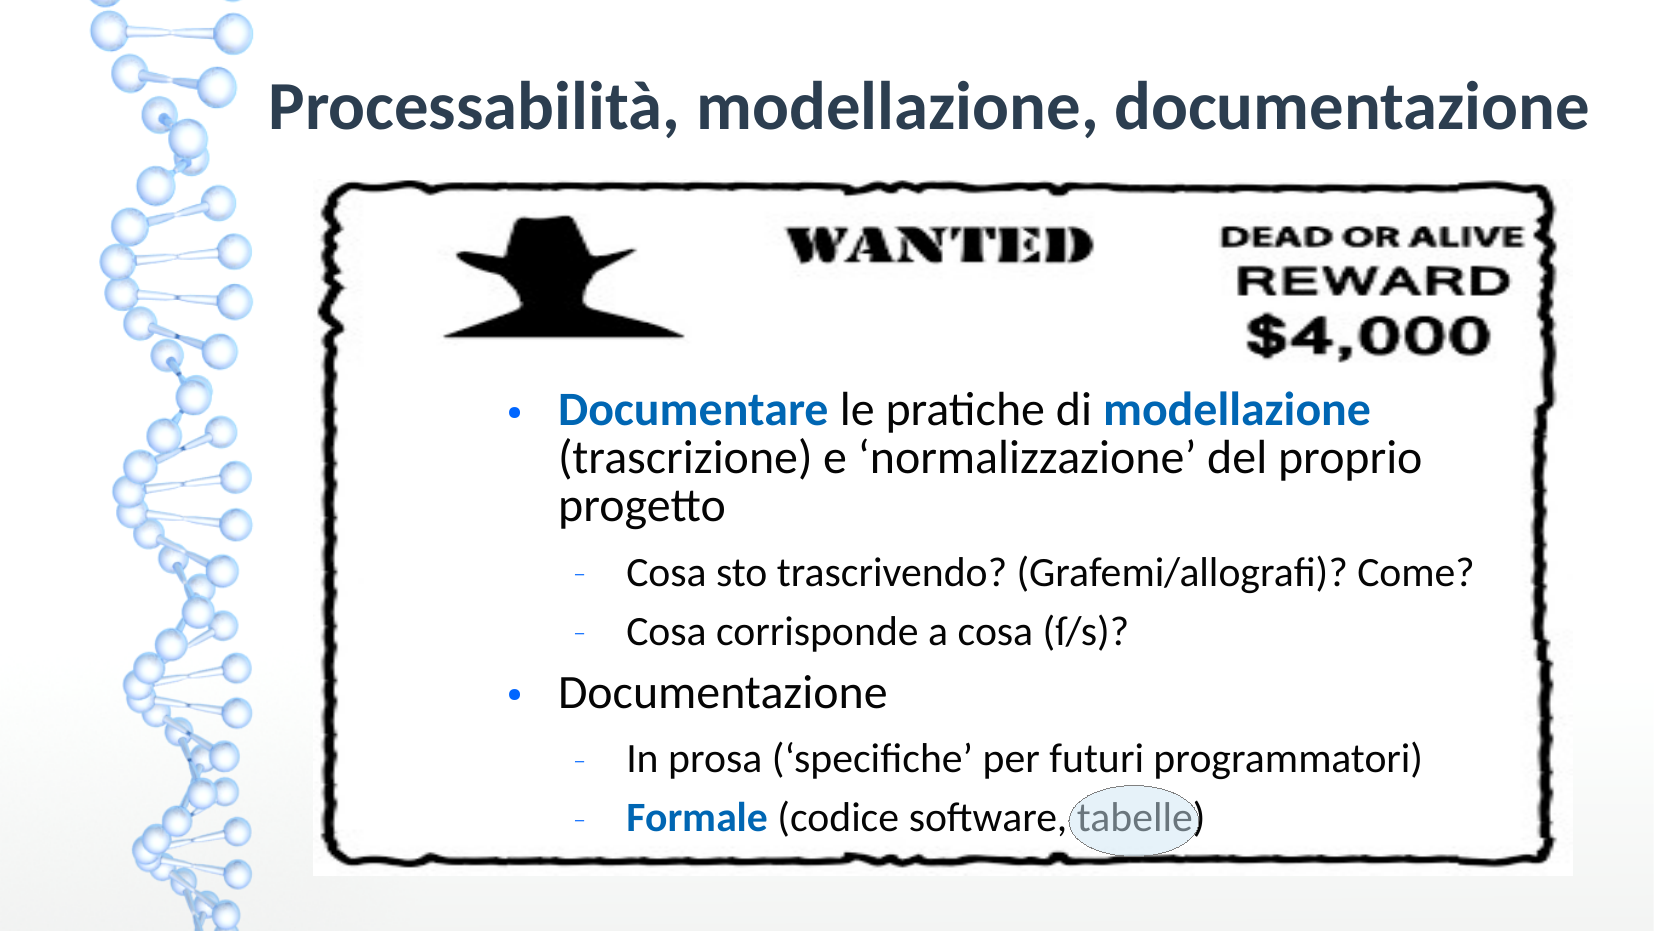

# Processabilità, modellazione, documentazione
Documentare le pratiche di modellazione (trascrizione) e ‘normalizzazione’ del proprio progetto
Cosa sto trascrivendo? (Grafemi/allografi)? Come?
Cosa corrisponde a cosa (ſ/s)?
Documentazione
In prosa (‘specifiche’ per futuri programmatori)
Formale (codice software, tabelle)